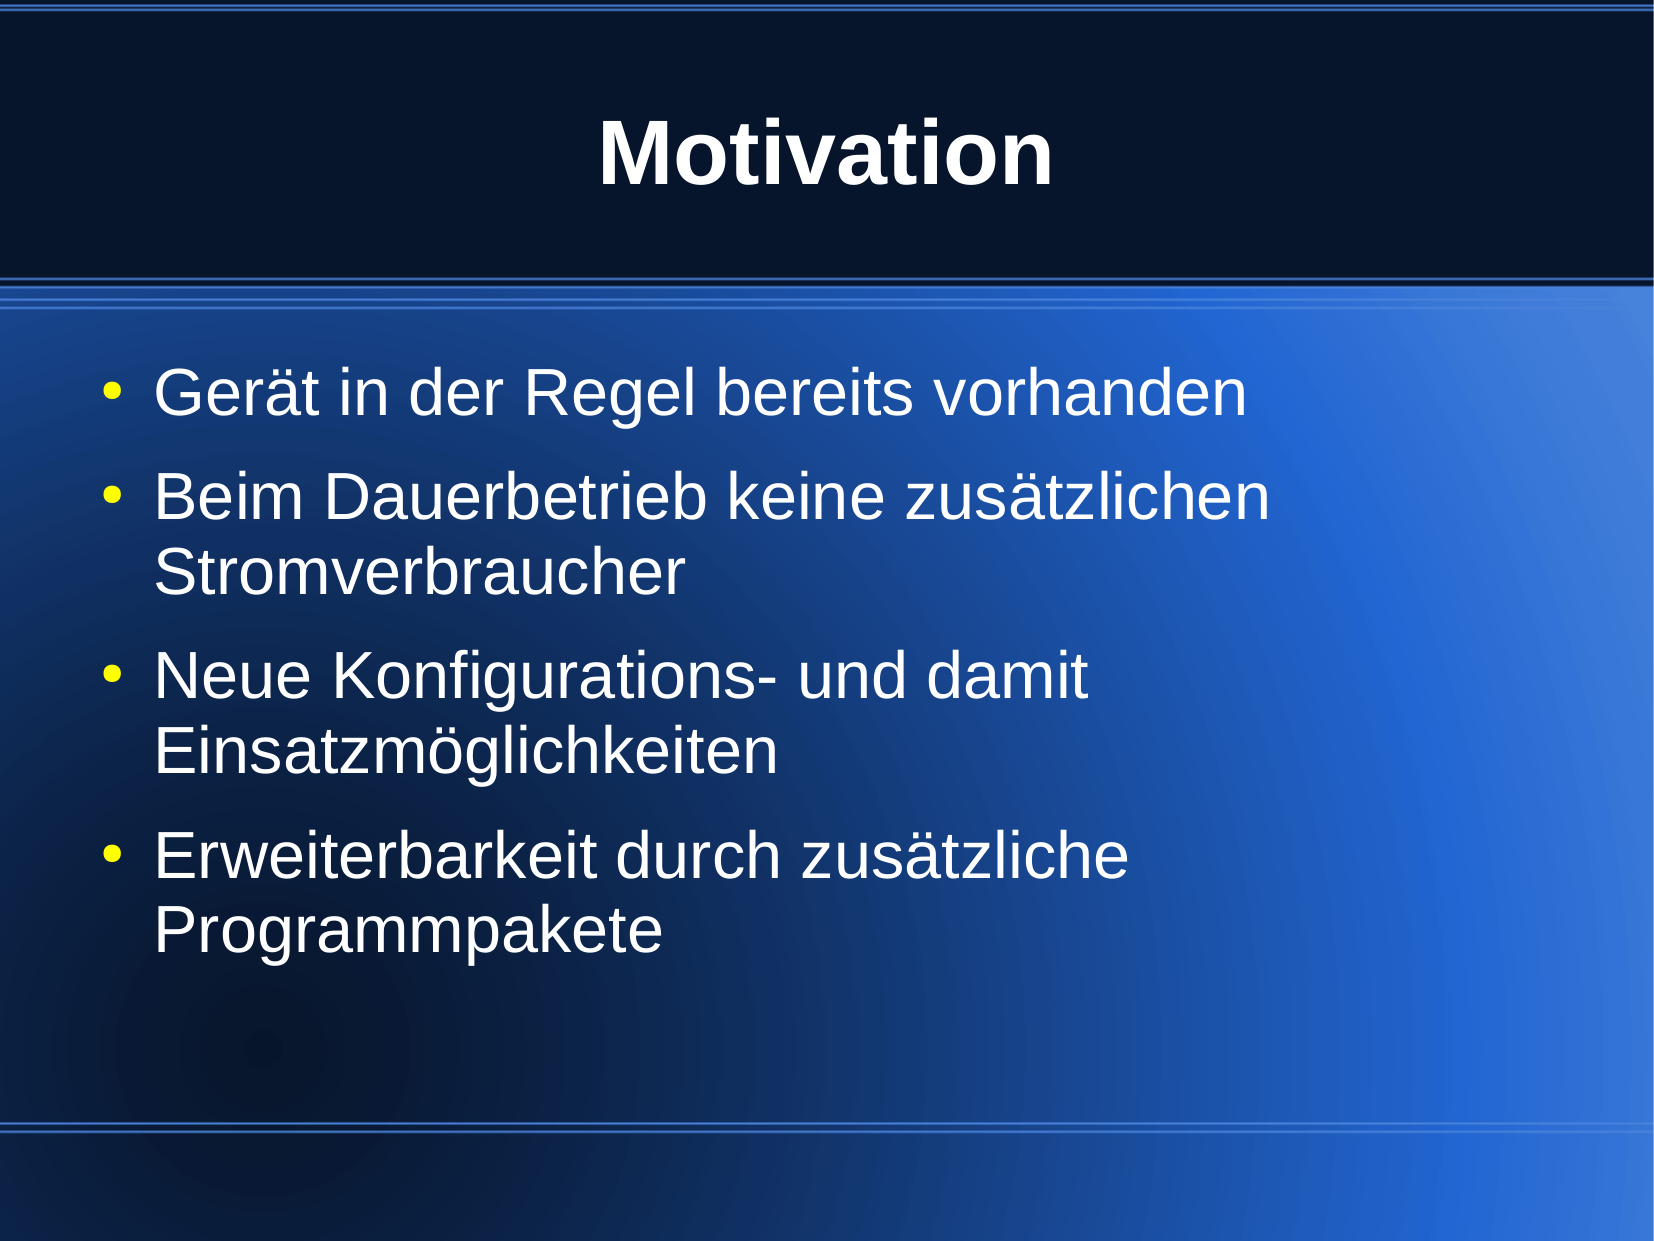

# Motivation
Gerät in der Regel bereits vorhanden
Beim Dauerbetrieb keine zusätzlichen Stromverbraucher
Neue Konfigurations- und damit Einsatzmöglichkeiten
Erweiterbarkeit durch zusätzliche Programmpakete